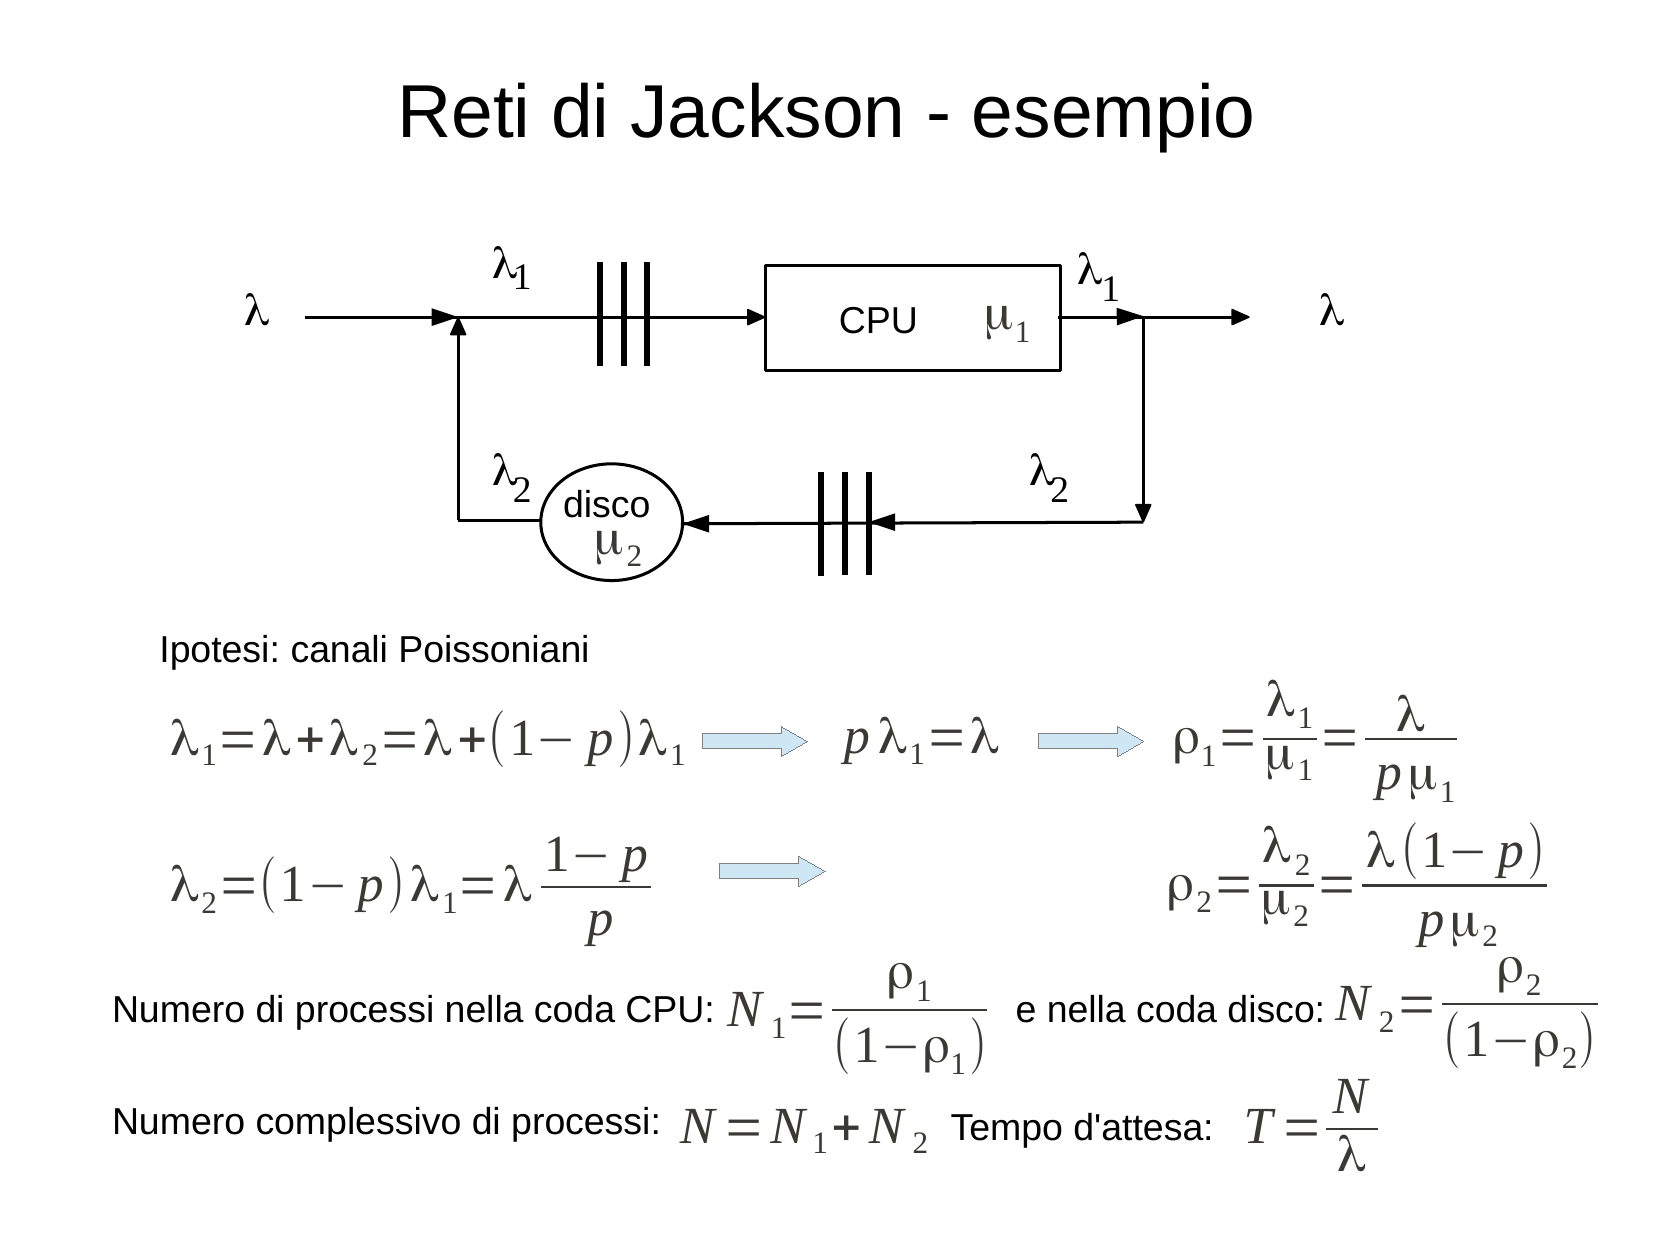

# Reti di Jackson - esempio
l
l
1
1
l
l
CPU
l
l
2
2
disco
Ipotesi: canali Poissoniani
Numero di processi nella coda CPU:
e nella coda disco:
Numero complessivo di processi:
Tempo d'attesa: